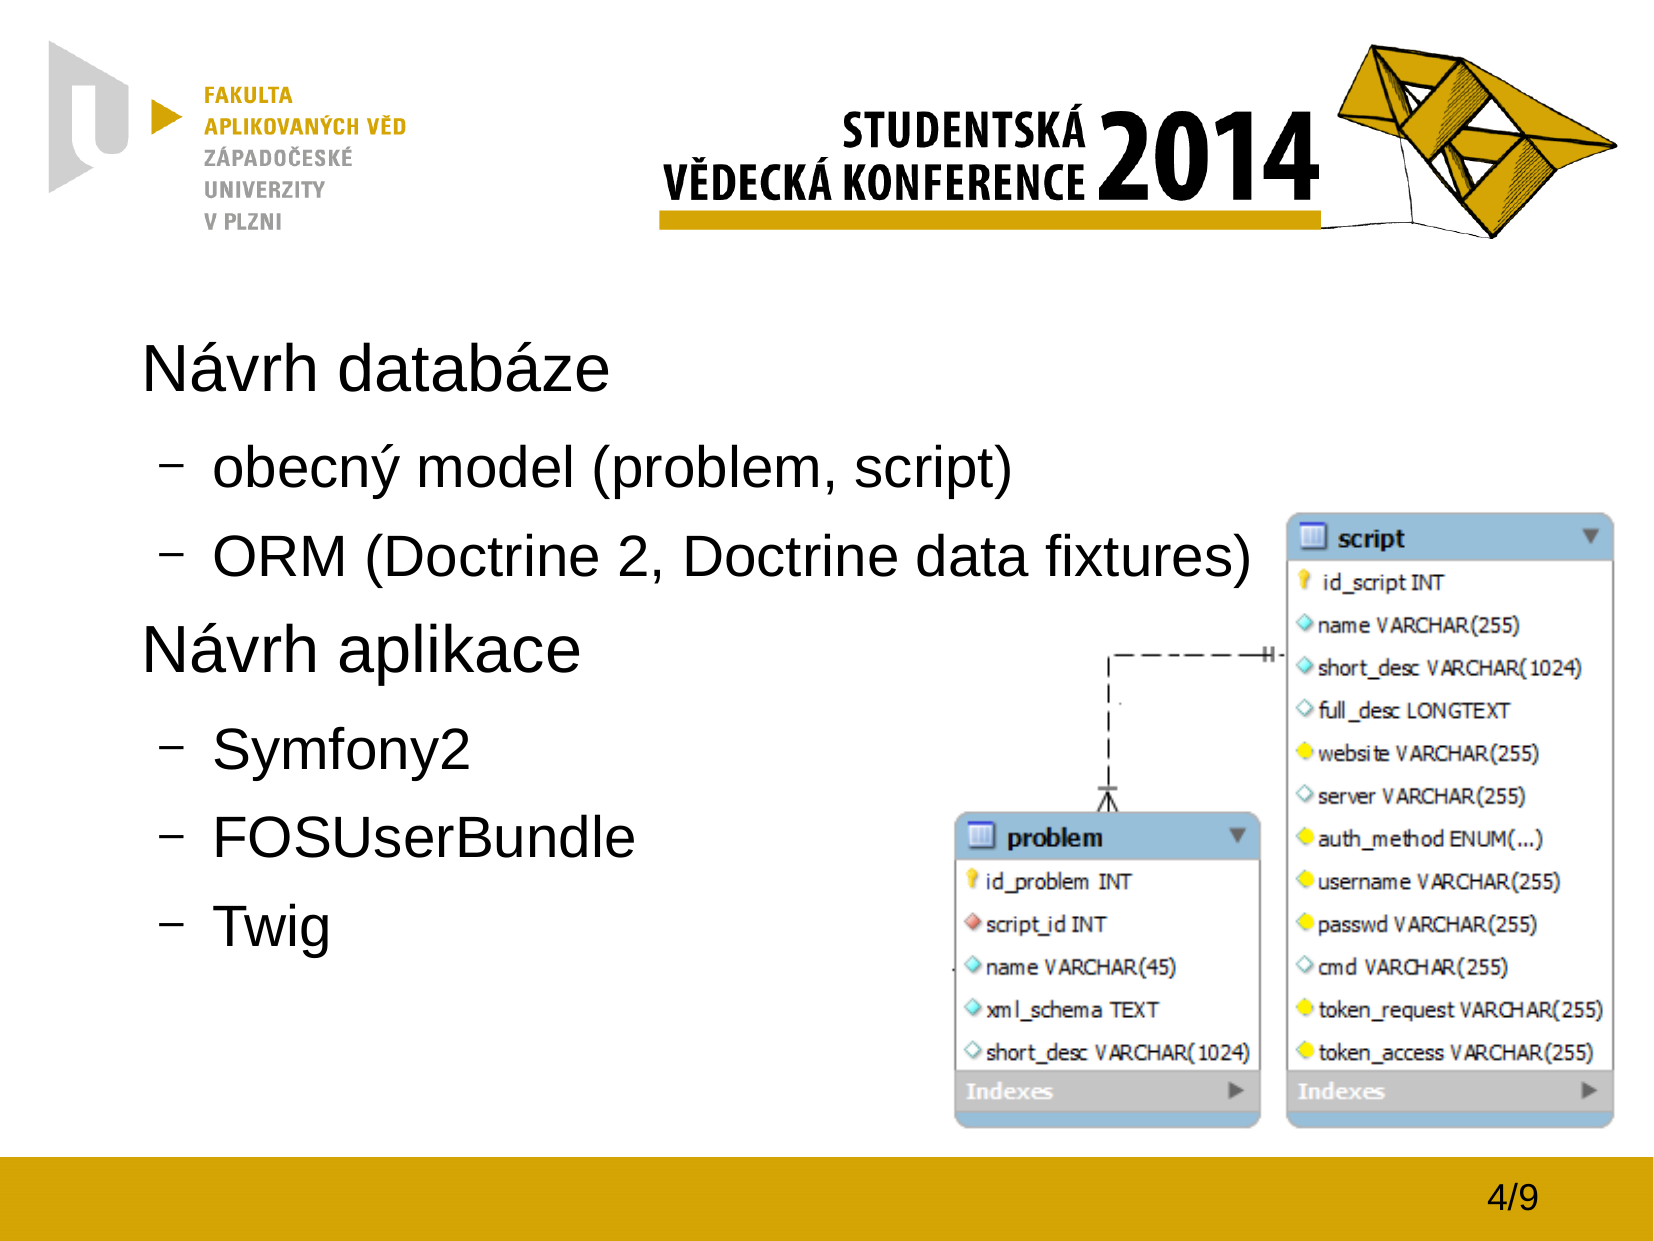

# Návrh databáze
obecný model (problem, script)
ORM (Doctrine 2, Doctrine data fixtures)
Návrh aplikace
Symfony2
FOSUserBundle
Twig